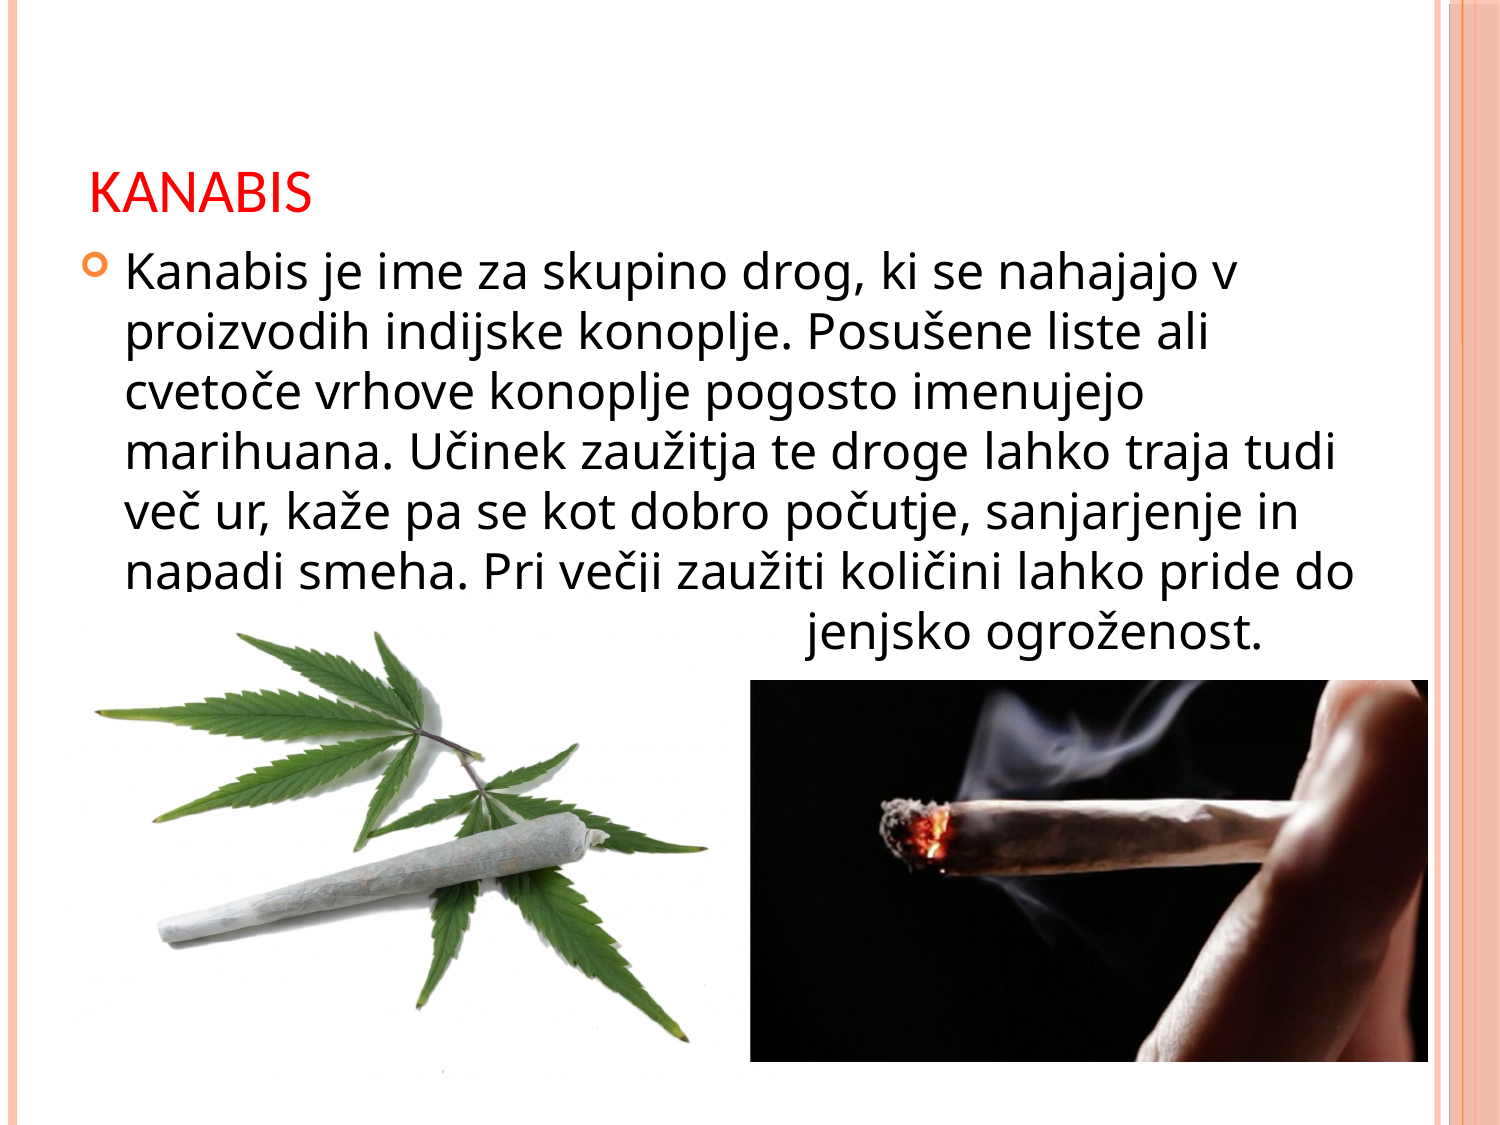

# KANABIS
Kanabis je ime za skupino drog, ki se nahajajo v proizvodih indijske konoplje. Posušene liste ali cvetoče vrhove konoplje pogosto imenujejo marihuana. Učinek zaužitja te droge lahko traja tudi več ur, kaže pa se kot dobro počutje, sanjarjenje in napadi smeha. Pri večji zaužiti količini lahko pride do slabosti, ni pa dokazov za življenjsko ogroženost.